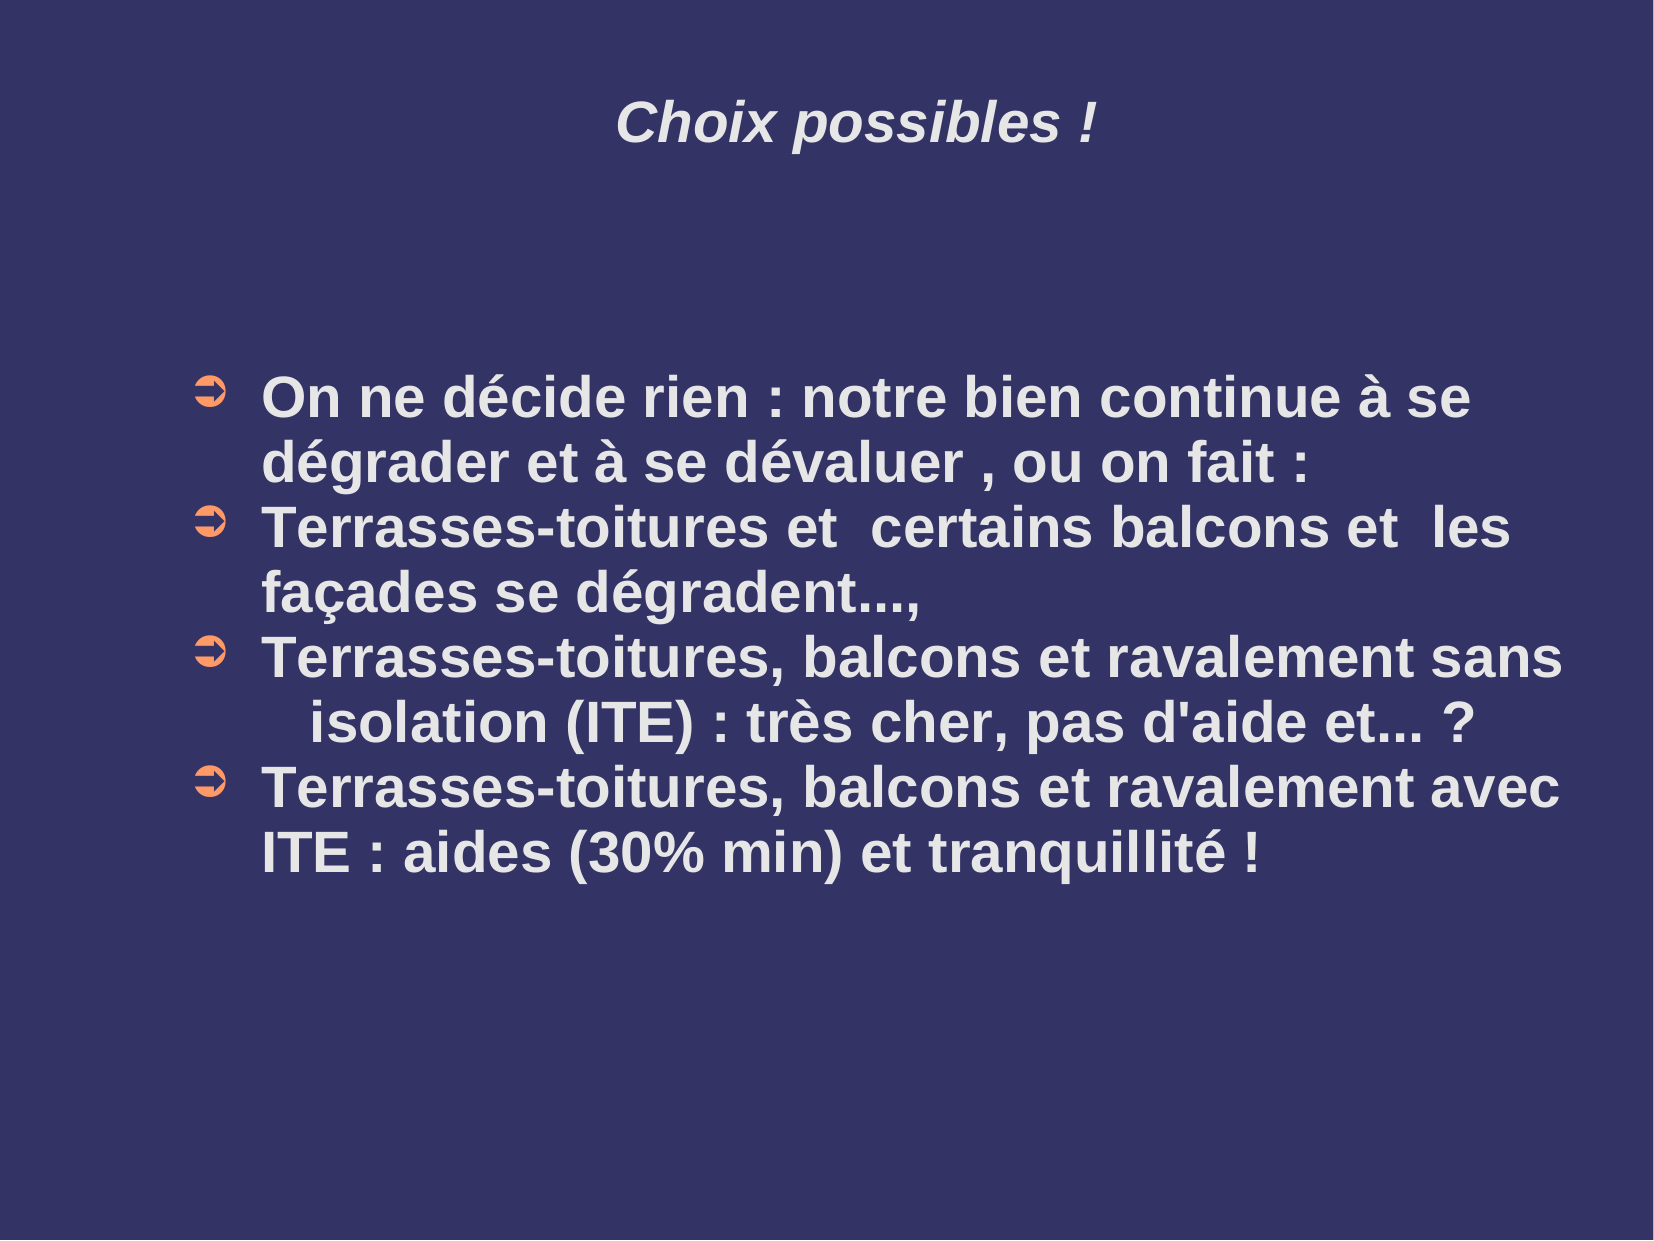

# Choix possibles !
On ne décide rien : notre bien continue à se dégrader et à se dévaluer , ou on fait :
Terrasses-toitures et certains balcons et les façades se dégradent...,
Terrasses-toitures, balcons et ravalement sans isolation (ITE) : très cher, pas d'aide et... ?
Terrasses-toitures, balcons et ravalement avec ITE : aides (30% min) et tranquillité !